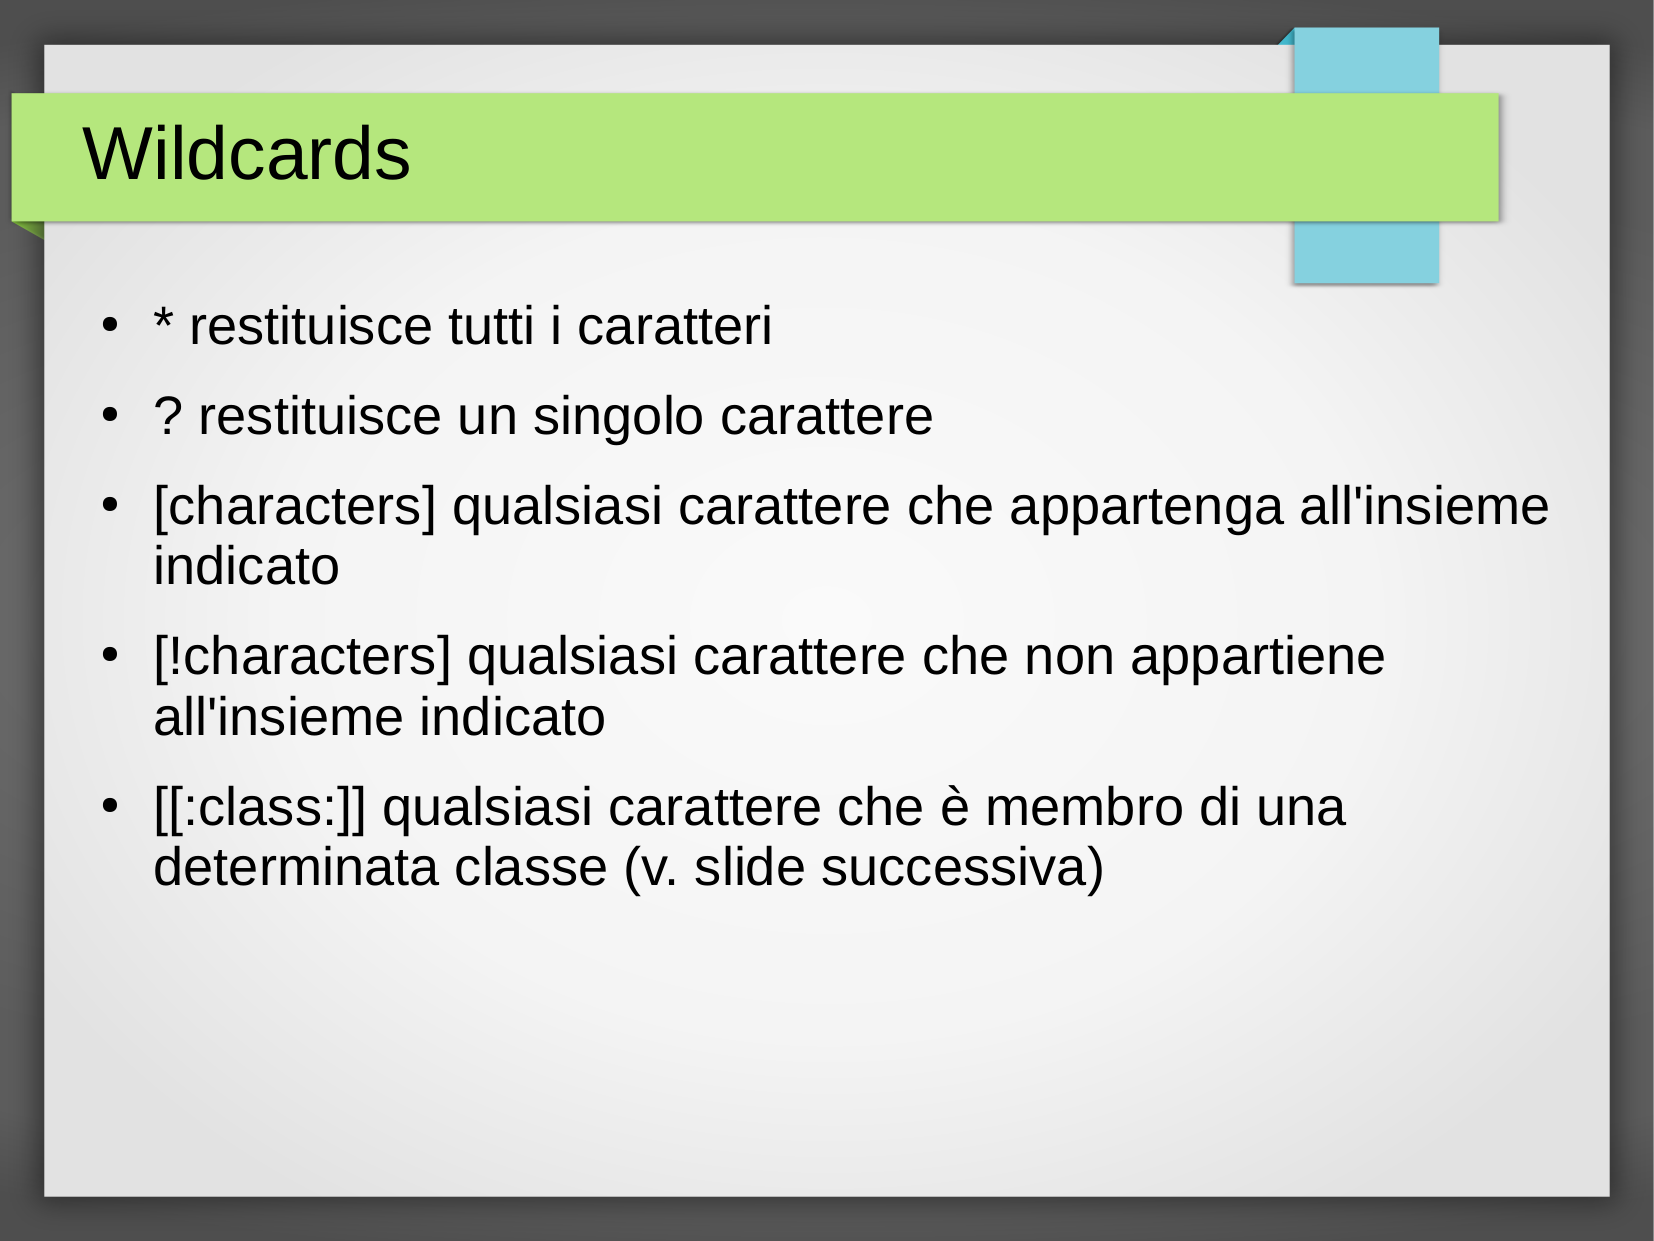

# Wildcards
* restituisce tutti i caratteri
? restituisce un singolo carattere
[characters] qualsiasi carattere che appartenga all'insieme indicato
[!characters] qualsiasi carattere che non appartiene all'insieme indicato
[[:class:]] qualsiasi carattere che è membro di una determinata classe (v. slide successiva)